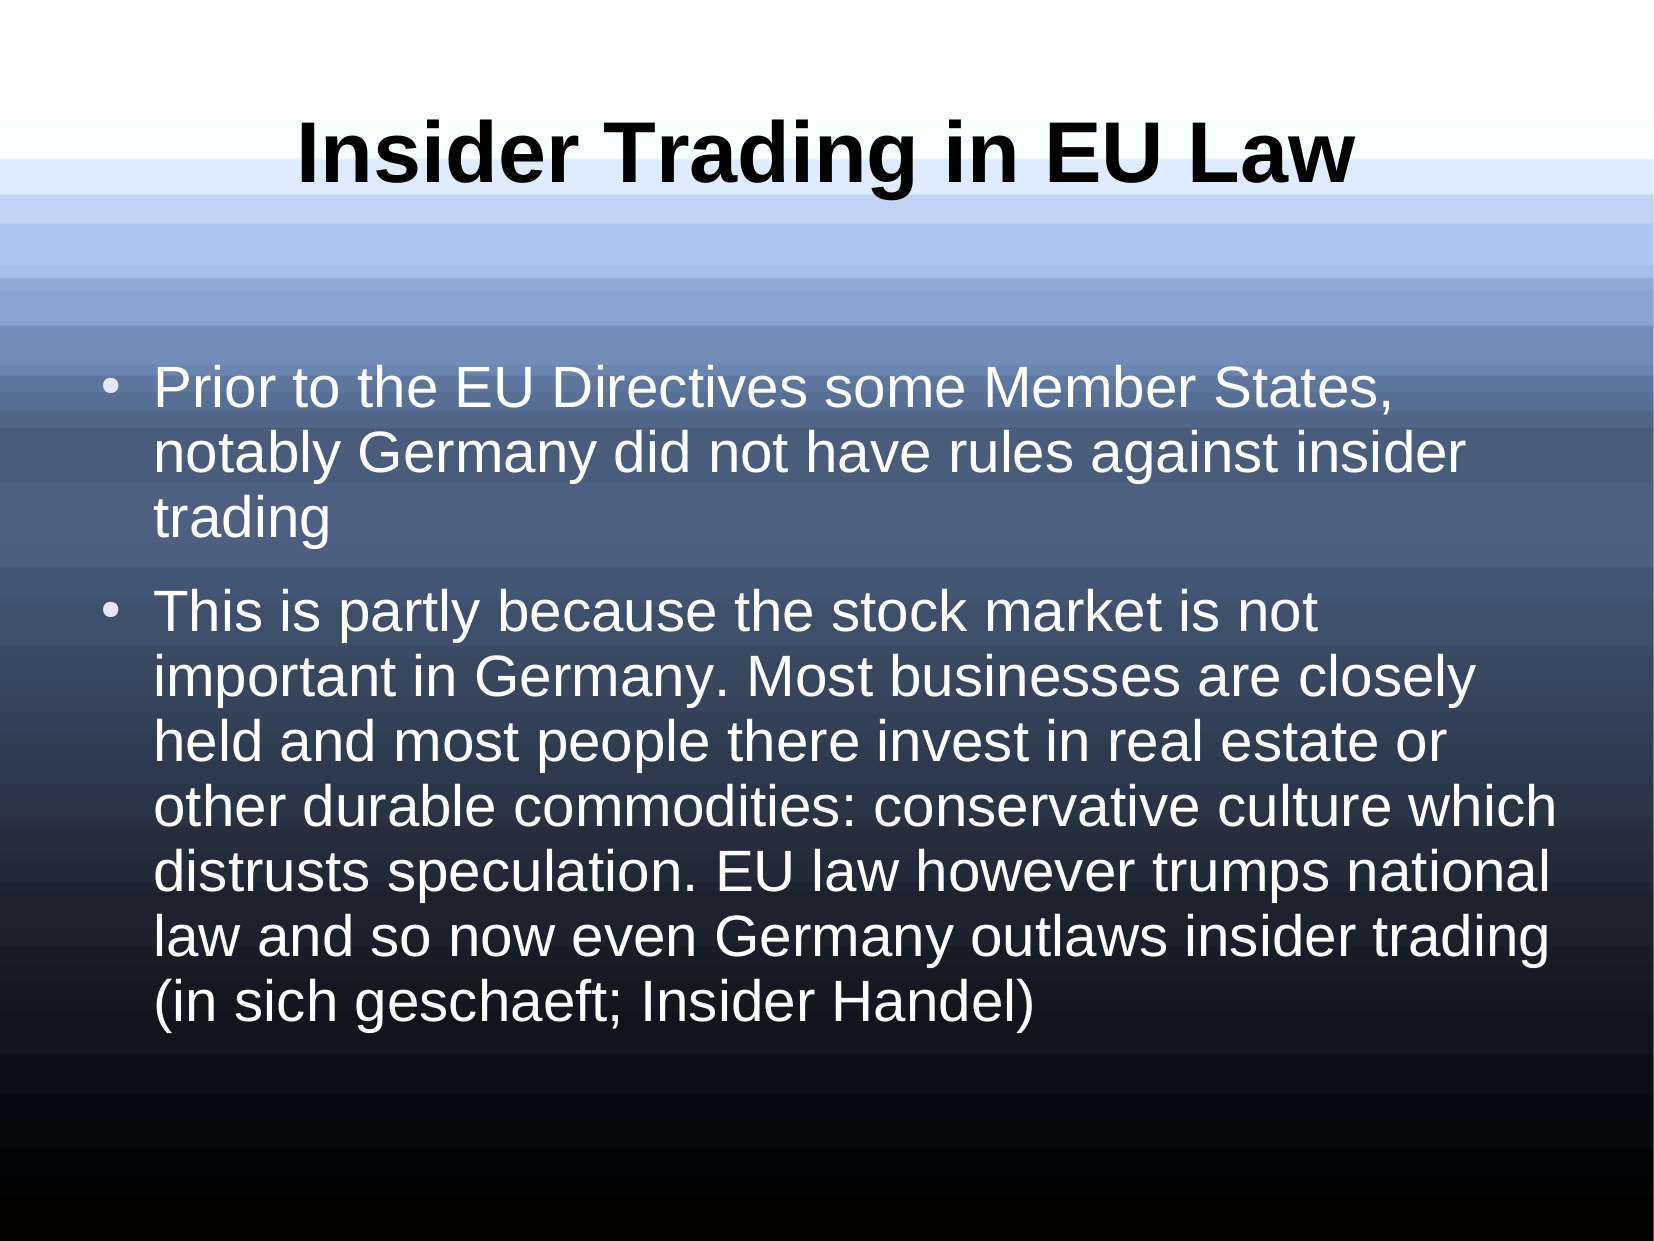

# Insider Trading in EU Law
Prior to the EU Directives some Member States, notably Germany did not have rules against insider trading
This is partly because the stock market is not important in Germany. Most businesses are closely held and most people there invest in real estate or other durable commodities: conservative culture which distrusts speculation. EU law however trumps national law and so now even Germany outlaws insider trading (in sich geschaeft; Insider Handel)